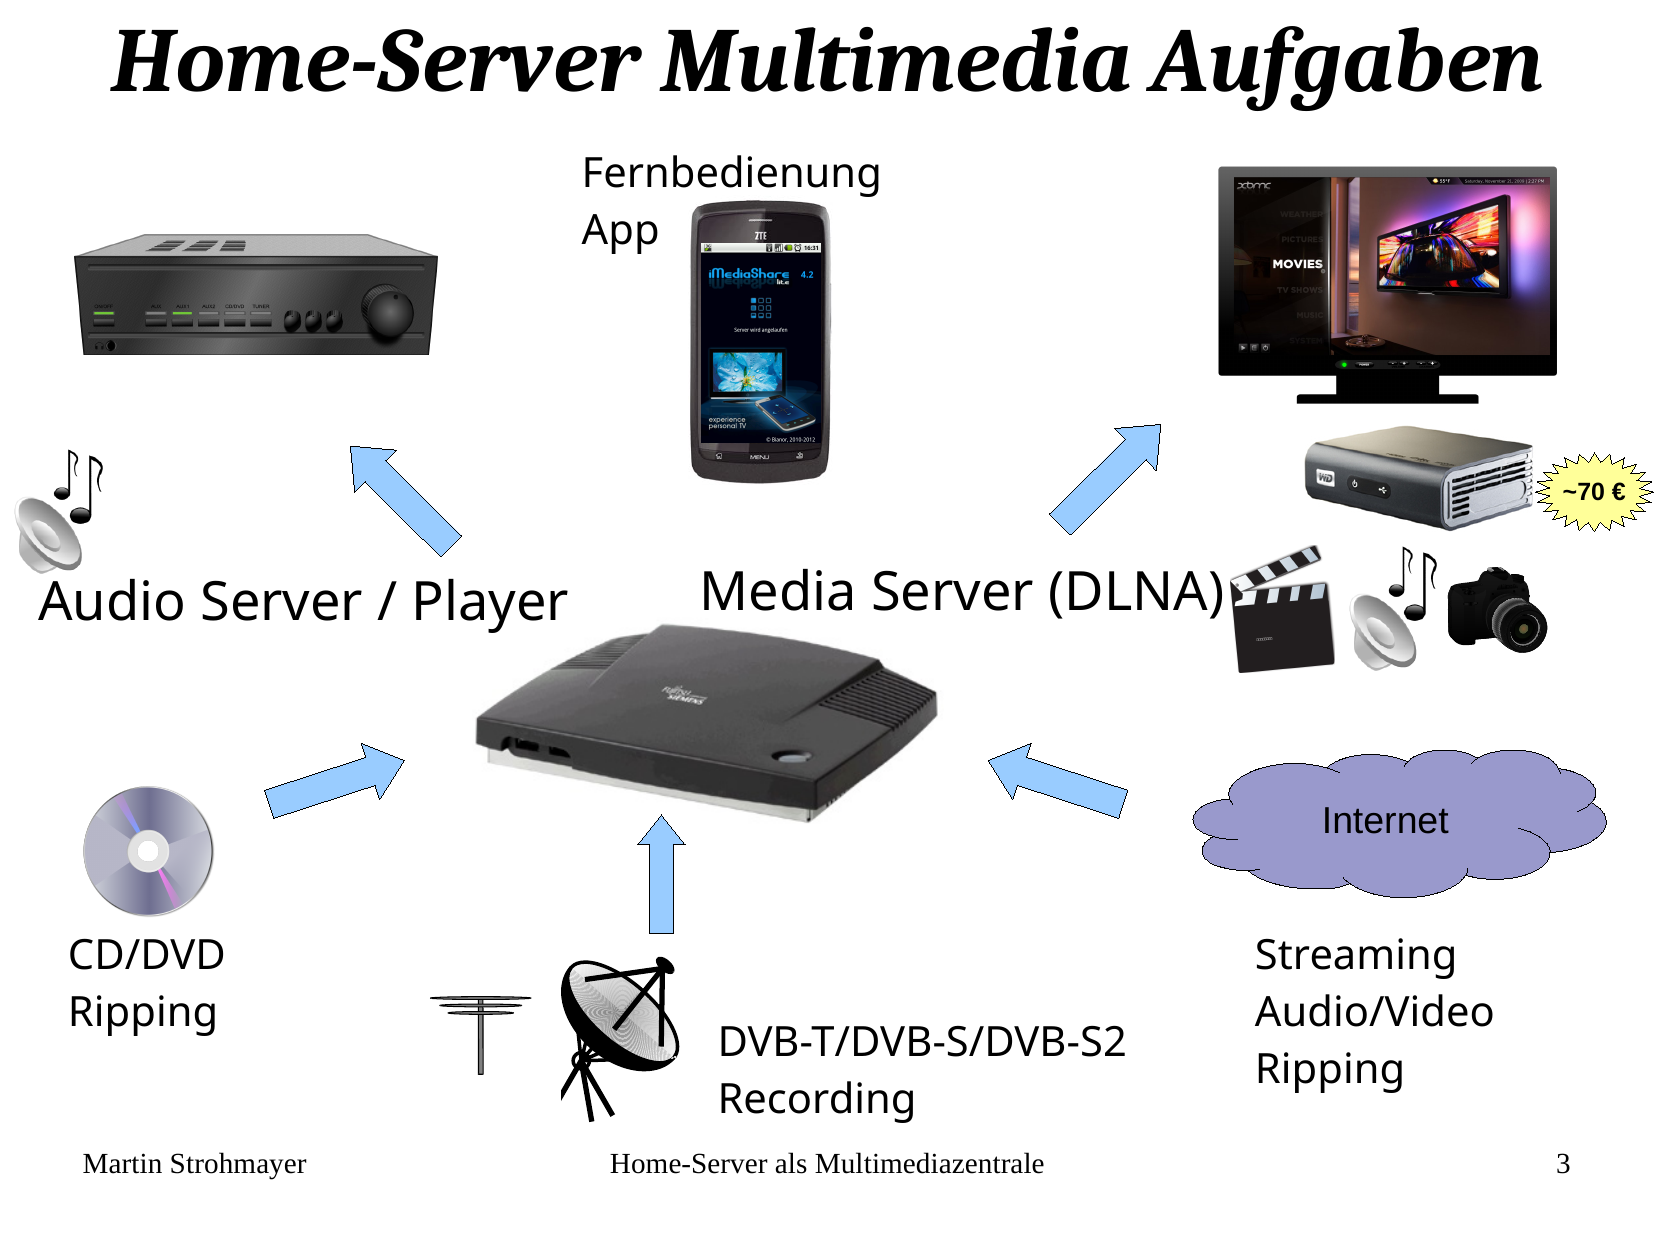

# Home-Server Multimedia Aufgaben
Fernbedienung App
~70 €
Media Server (DLNA)
Audio Server / Player
Internet
CD/DVD
Ripping
Streaming
Audio/Video
Ripping
DVB-T/DVB-S/DVB-S2
Recording
Martin Strohmayer
Home-Server als Multimediazentrale
3